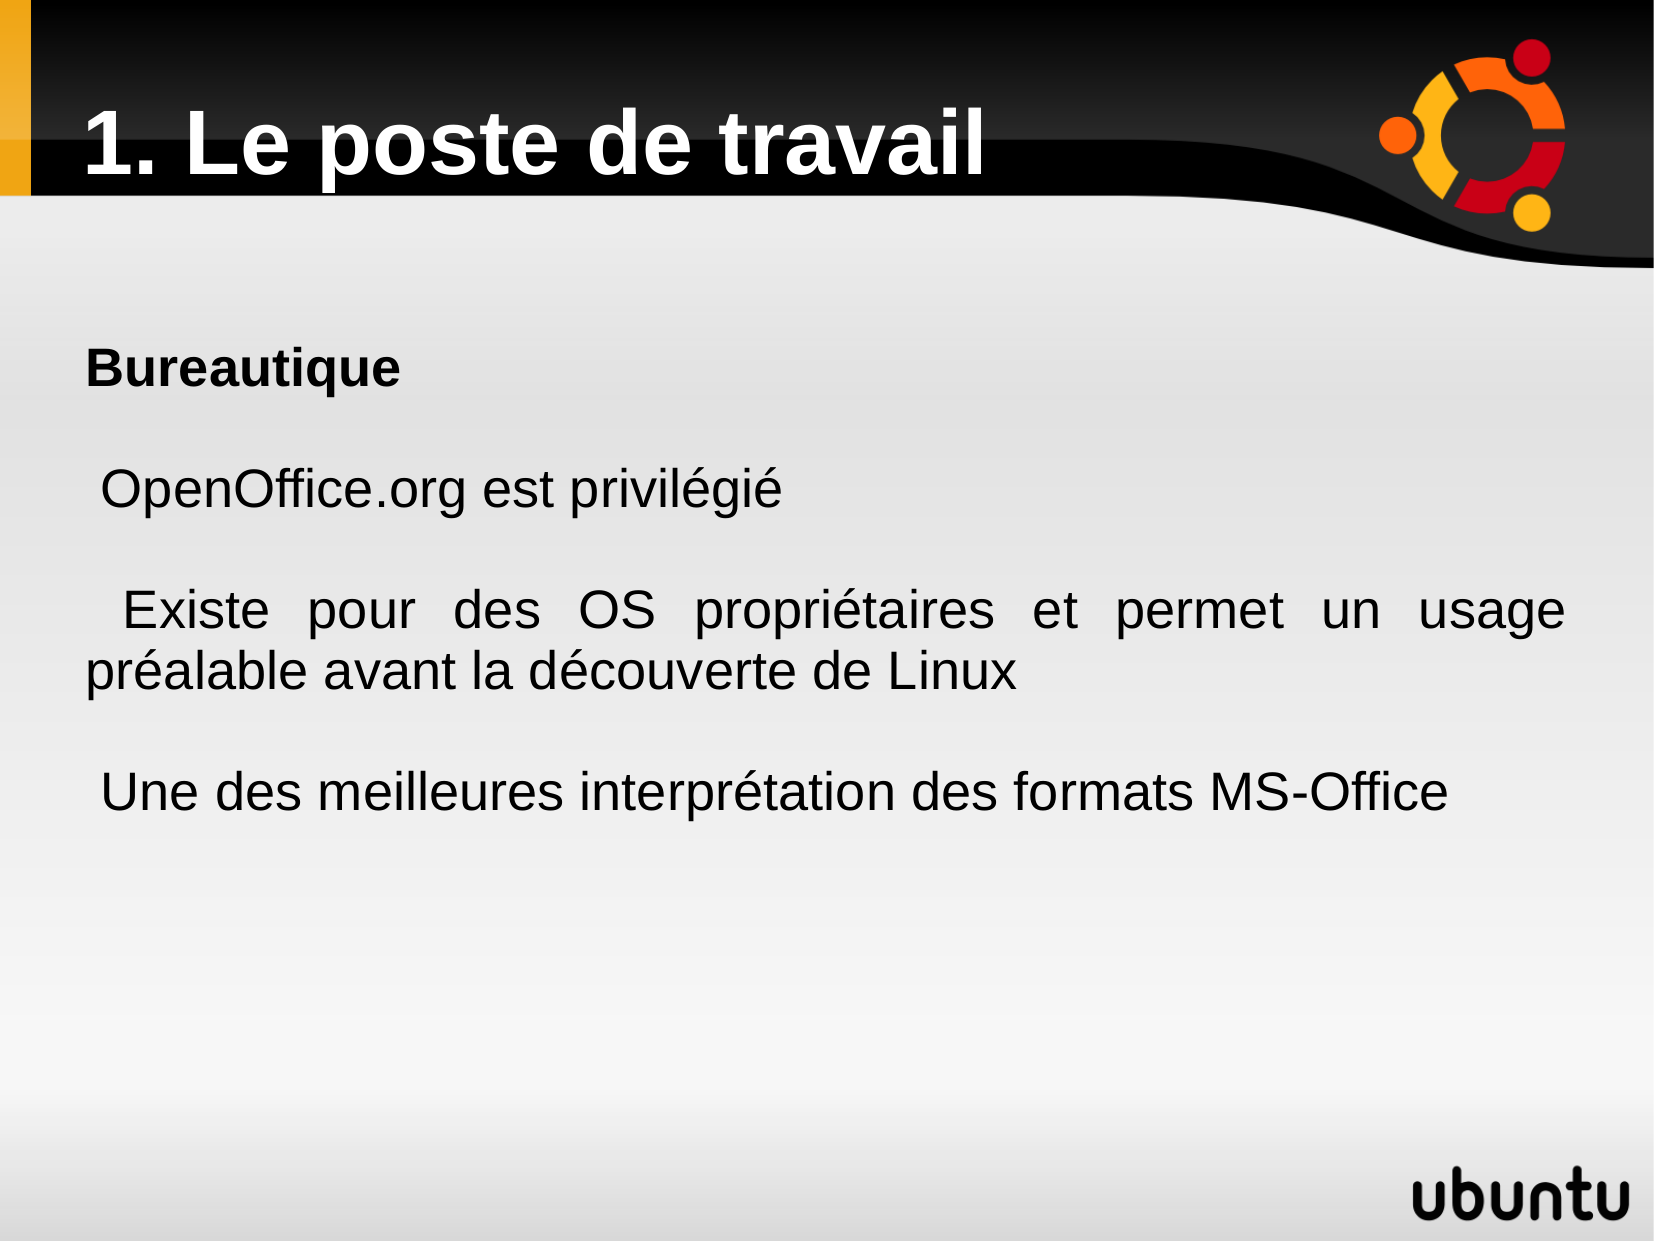

# 1. Le poste de travail
Bureautique
 OpenOffice.org est privilégié
 Existe pour des OS propriétaires et permet un usage préalable avant la découverte de Linux
 Une des meilleures interprétation des formats MS-Office